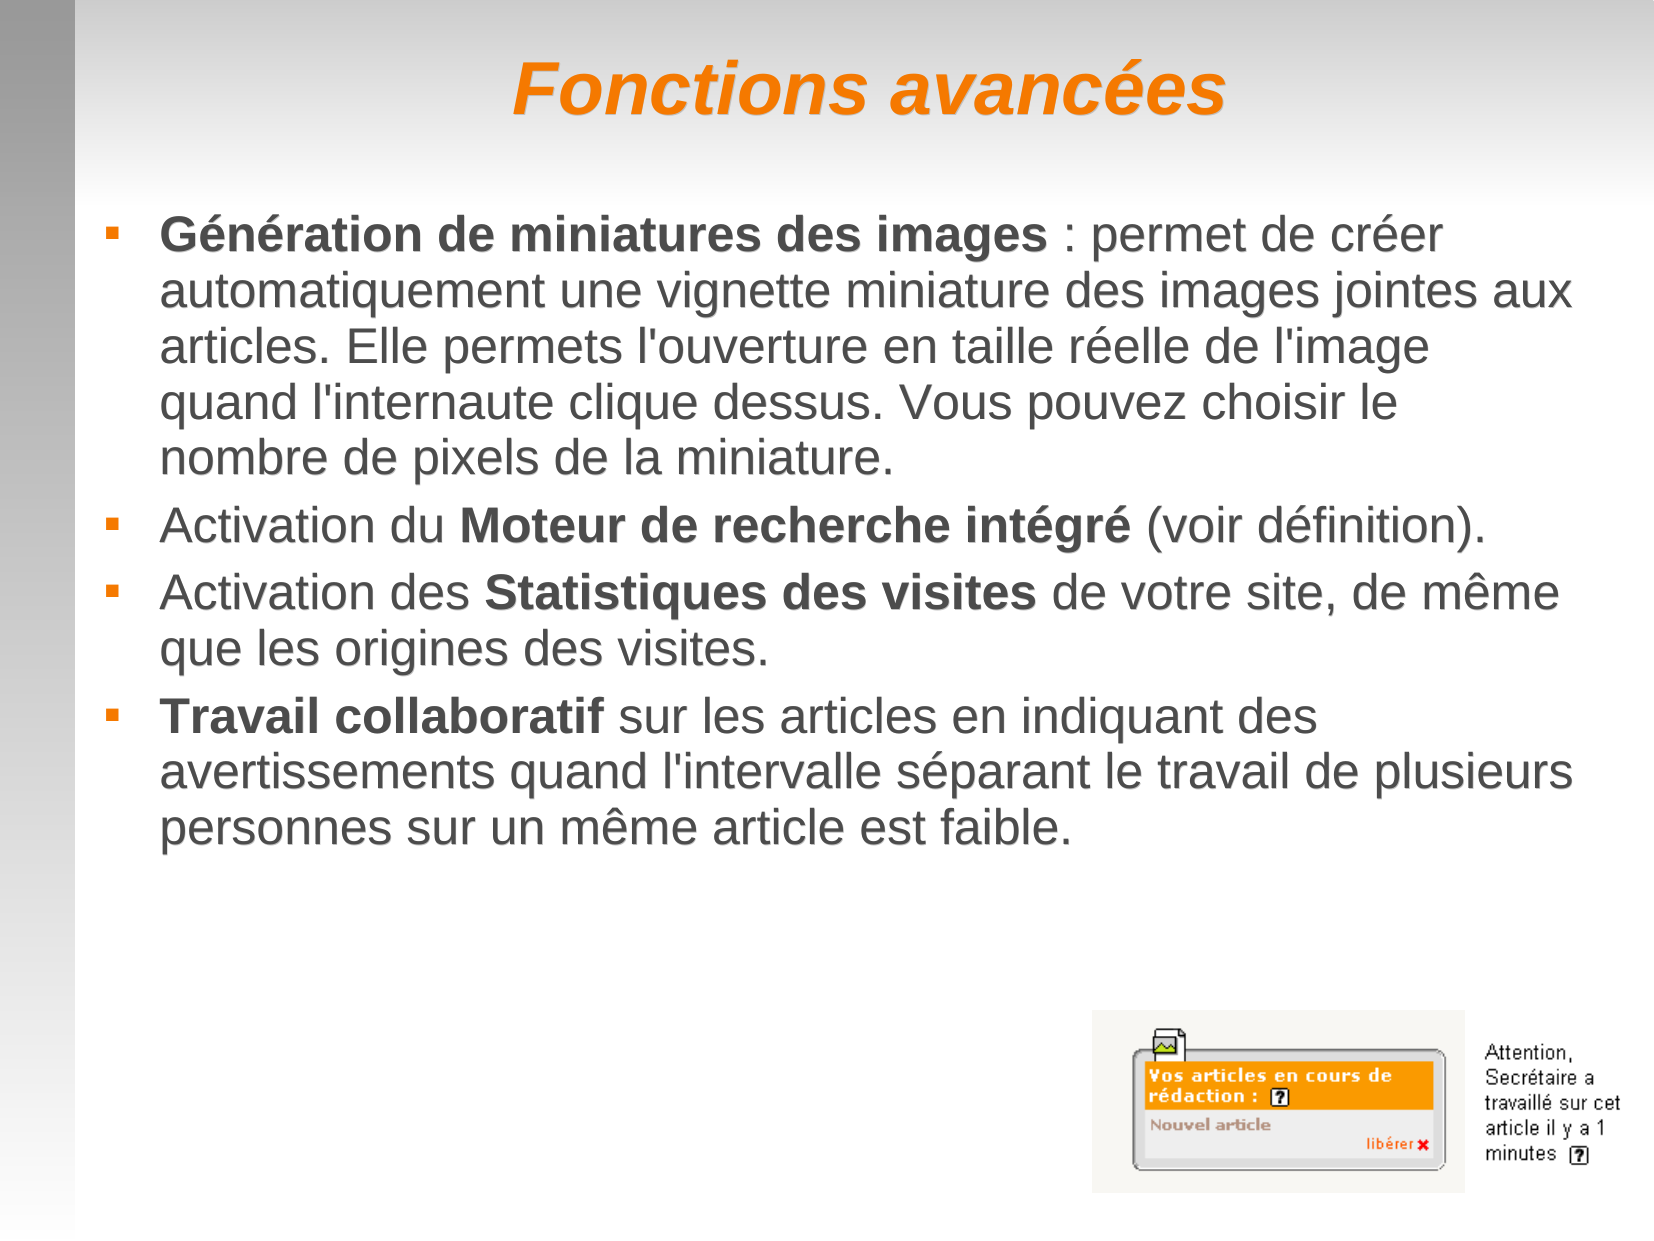

# Fonctions avancées
Génération de miniatures des images : permet de créer automatiquement une vignette miniature des images jointes aux articles. Elle permets l'ouverture en taille réelle de l'image quand l'internaute clique dessus. Vous pouvez choisir le nombre de pixels de la miniature.
Activation du Moteur de recherche intégré (voir définition).
Activation des Statistiques des visites de votre site, de même que les origines des visites.
Travail collaboratif sur les articles en indiquant des avertissements quand l'intervalle séparant le travail de plusieurs personnes sur un même article est faible.